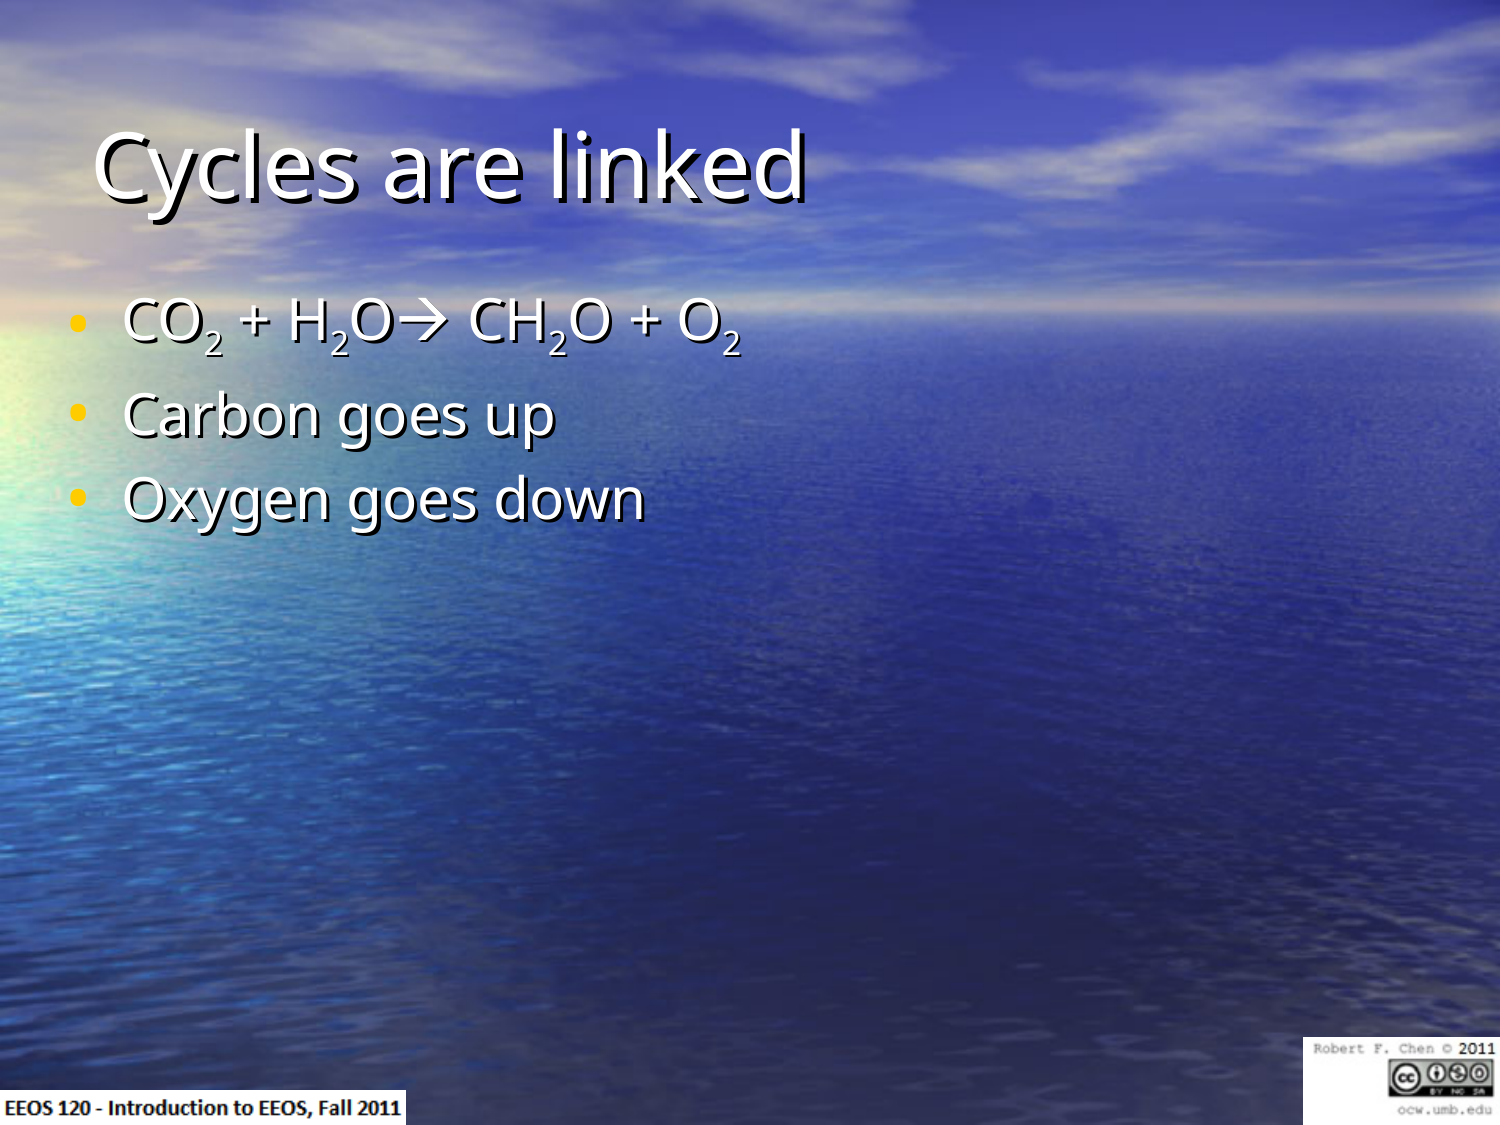

# Cycles are linked
CO2 + H2O CH2O + O2
Carbon goes up
Oxygen goes down